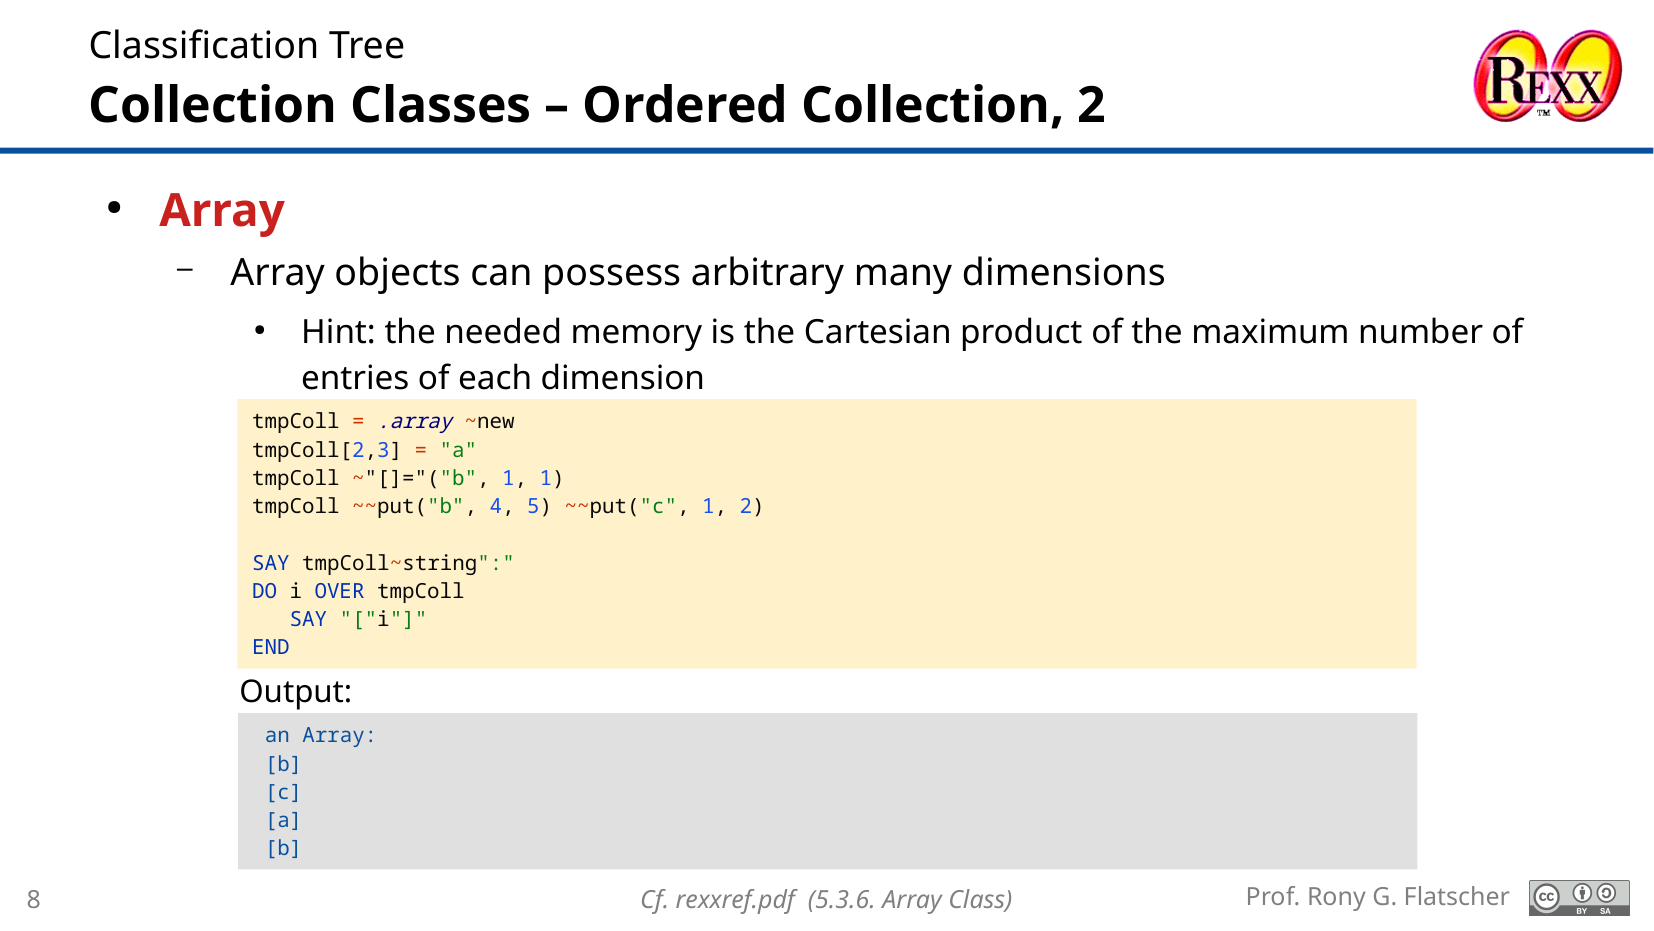

Classification Tree
Collection Classes – Ordered Collection, 2
# Array
Array objects can possess arbitrary many dimensions
Hint: the needed memory is the Cartesian product of the maximum number of entries of each dimension
tmpColl = .array ~new
tmpColl[2,3] = "a"
tmpColl ~"[]="("b", 1, 1)
tmpColl ~~put("b", 4, 5) ~~put("c", 1, 2)
SAY tmpColl~string":"
DO i OVER tmpColl
 SAY "["i"]"
END
Output:
an Array:
[b]
[c]
[a]
[b]
Cf. rexxref.pdf (5.3.6. Array Class)